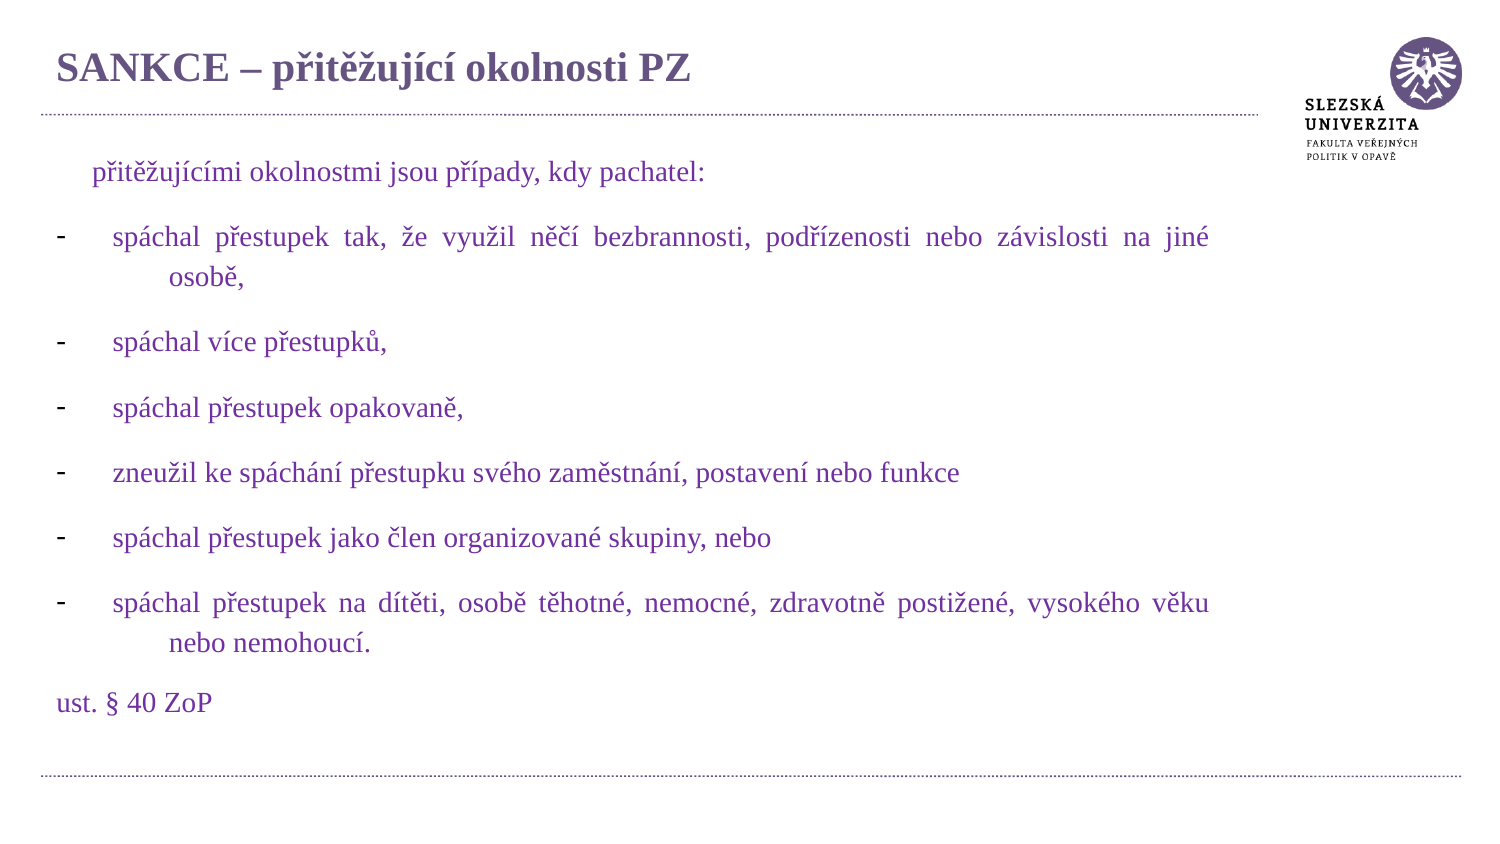

# SANKCE – přitěžující okolnosti PZ
přitěžujícími okolnostmi jsou případy, kdy pachatel:
spáchal přestupek tak, že využil něčí bezbrannosti, podřízenosti nebo závislosti na jiné osobě,
spáchal více přestupků,
spáchal přestupek opakovaně,
zneužil ke spáchání přestupku svého zaměstnání, postavení nebo funkce
spáchal přestupek jako člen organizované skupiny, nebo
spáchal přestupek na dítěti, osobě těhotné, nemocné, zdravotně postižené, vysokého věku nebo nemohoucí.
ust. § 40 ZoP